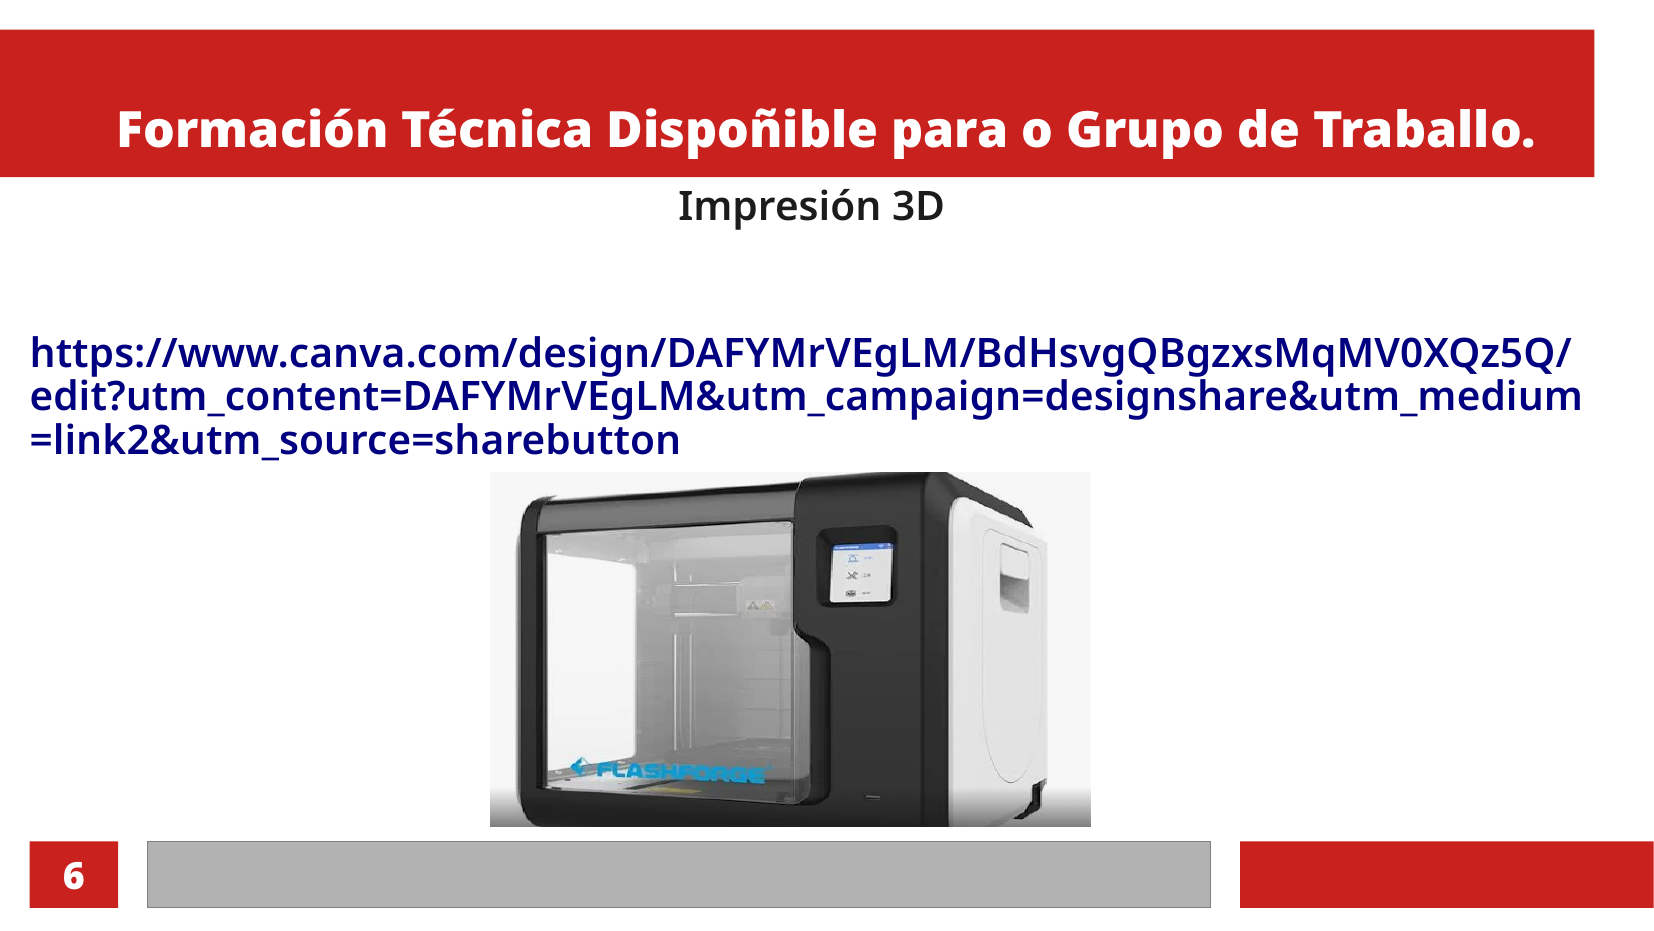

# Formación Técnica Dispoñible para o Grupo de Traballo.
Impresión 3D
https://www.canva.com/design/DAFYMrVEgLM/BdHsvgQBgzxsMqMV0XQz5Q/edit?utm_content=DAFYMrVEgLM&utm_campaign=designshare&utm_medium=link2&utm_source=sharebutton
6